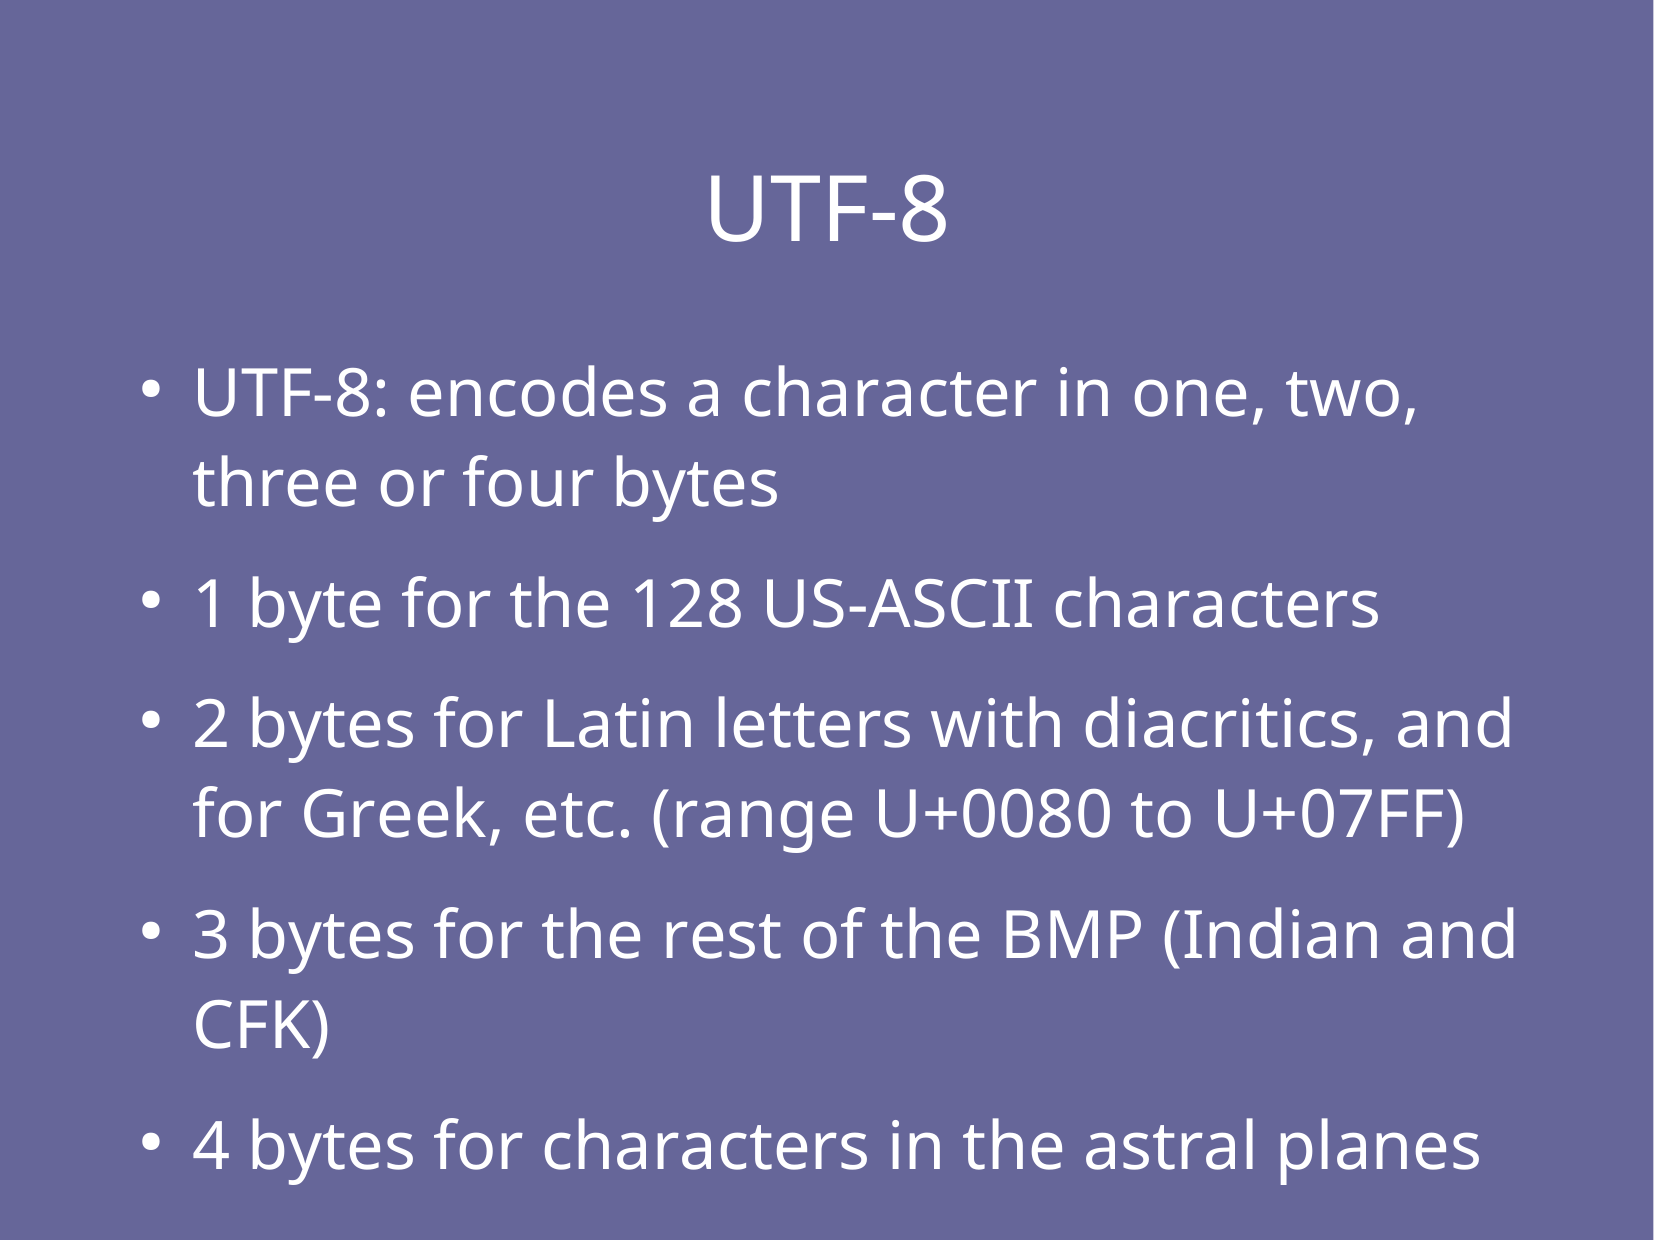

# UTF-8
UTF-8: encodes a character in one, two, three or four bytes
1 byte for the 128 US-ASCII characters
2 bytes for Latin letters with diacritics, and for Greek, etc. (range U+0080 to U+07FF)
3 bytes for the rest of the BMP (Indian and CFK)
4 bytes for characters in the astral planes